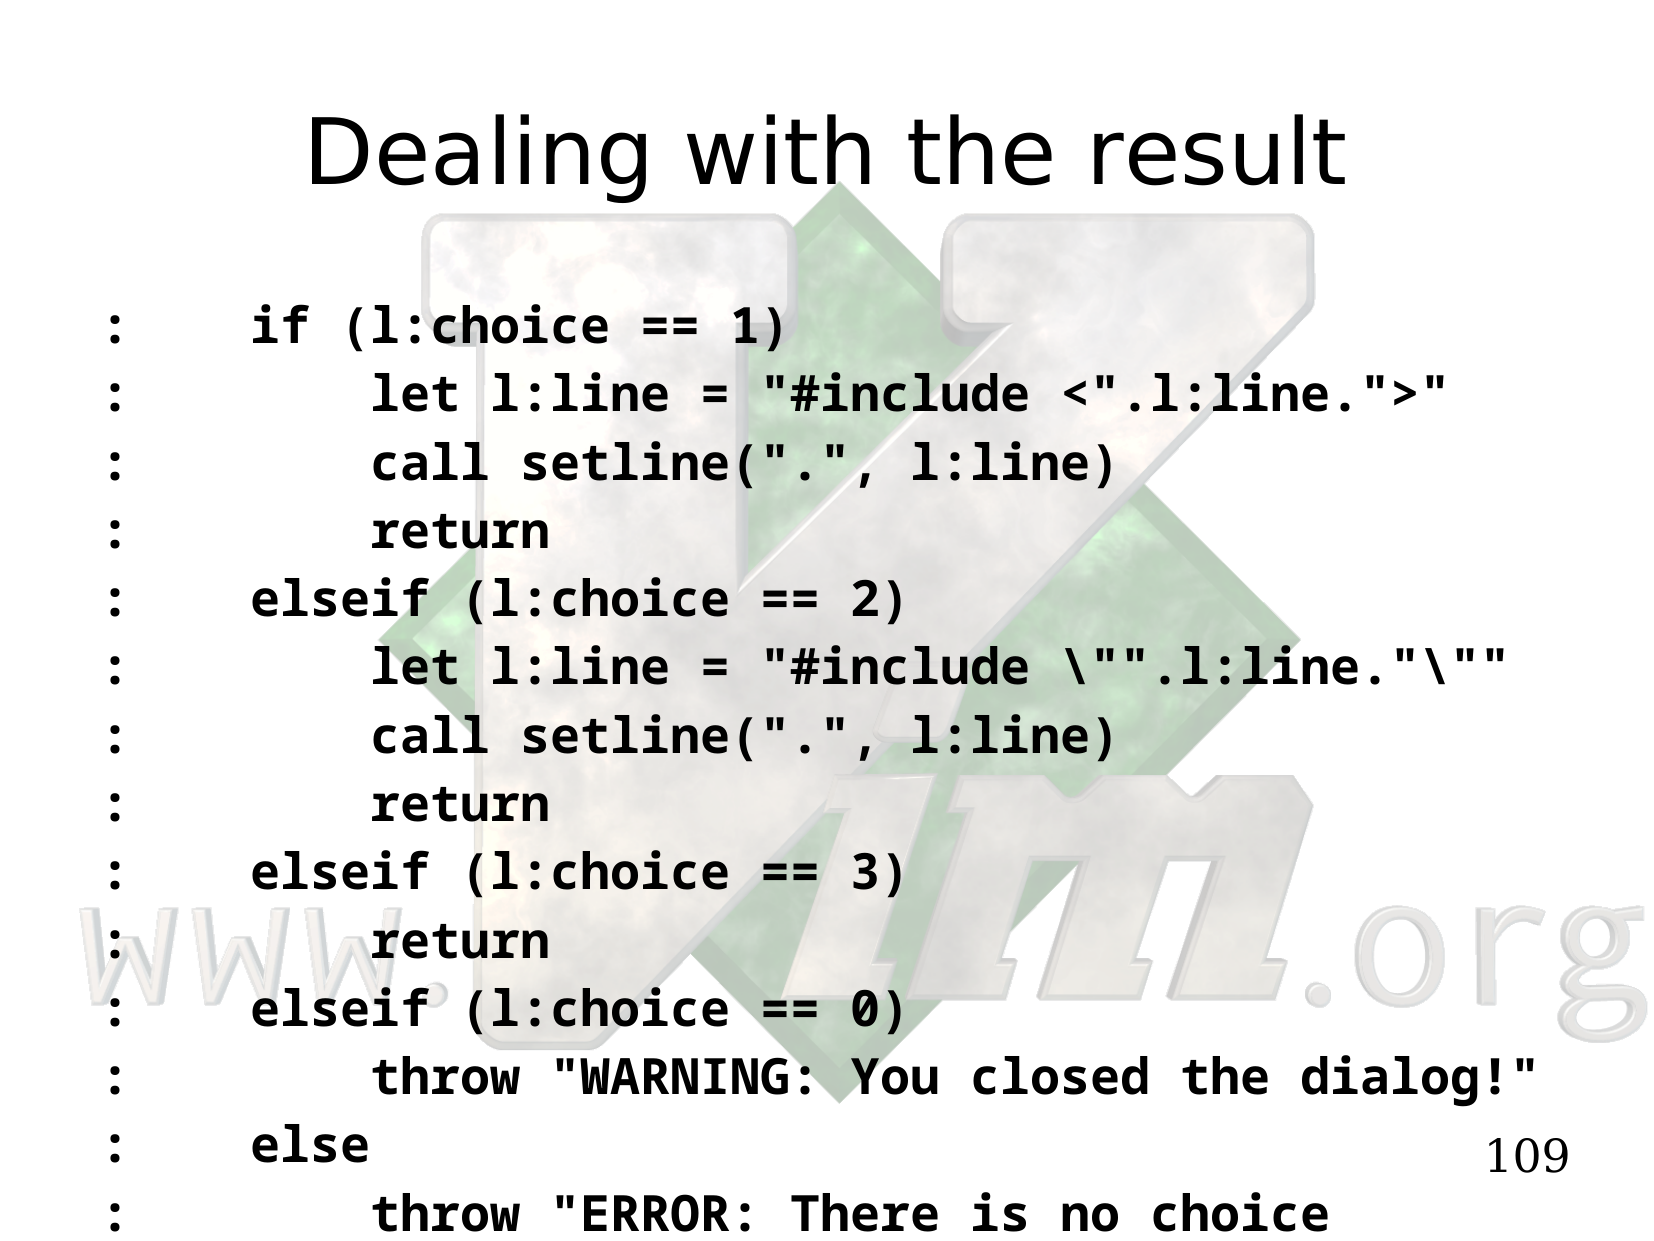

# Dealing with the result
: if (l:choice == 1)
: let l:line = "#include <".l:line.">"
: call setline(".", l:line)
: return
: elseif (l:choice == 2)
: let l:line = "#include \"".l:line."\""
: call setline(".", l:line)
: return
: elseif (l:choice == 3)
: return
: elseif (l:choice == 0)
: throw "WARNING: You closed the dialog!"
: else
: throw "ERROR: There is no choice ".l:choice." Huh?"
: endif
109